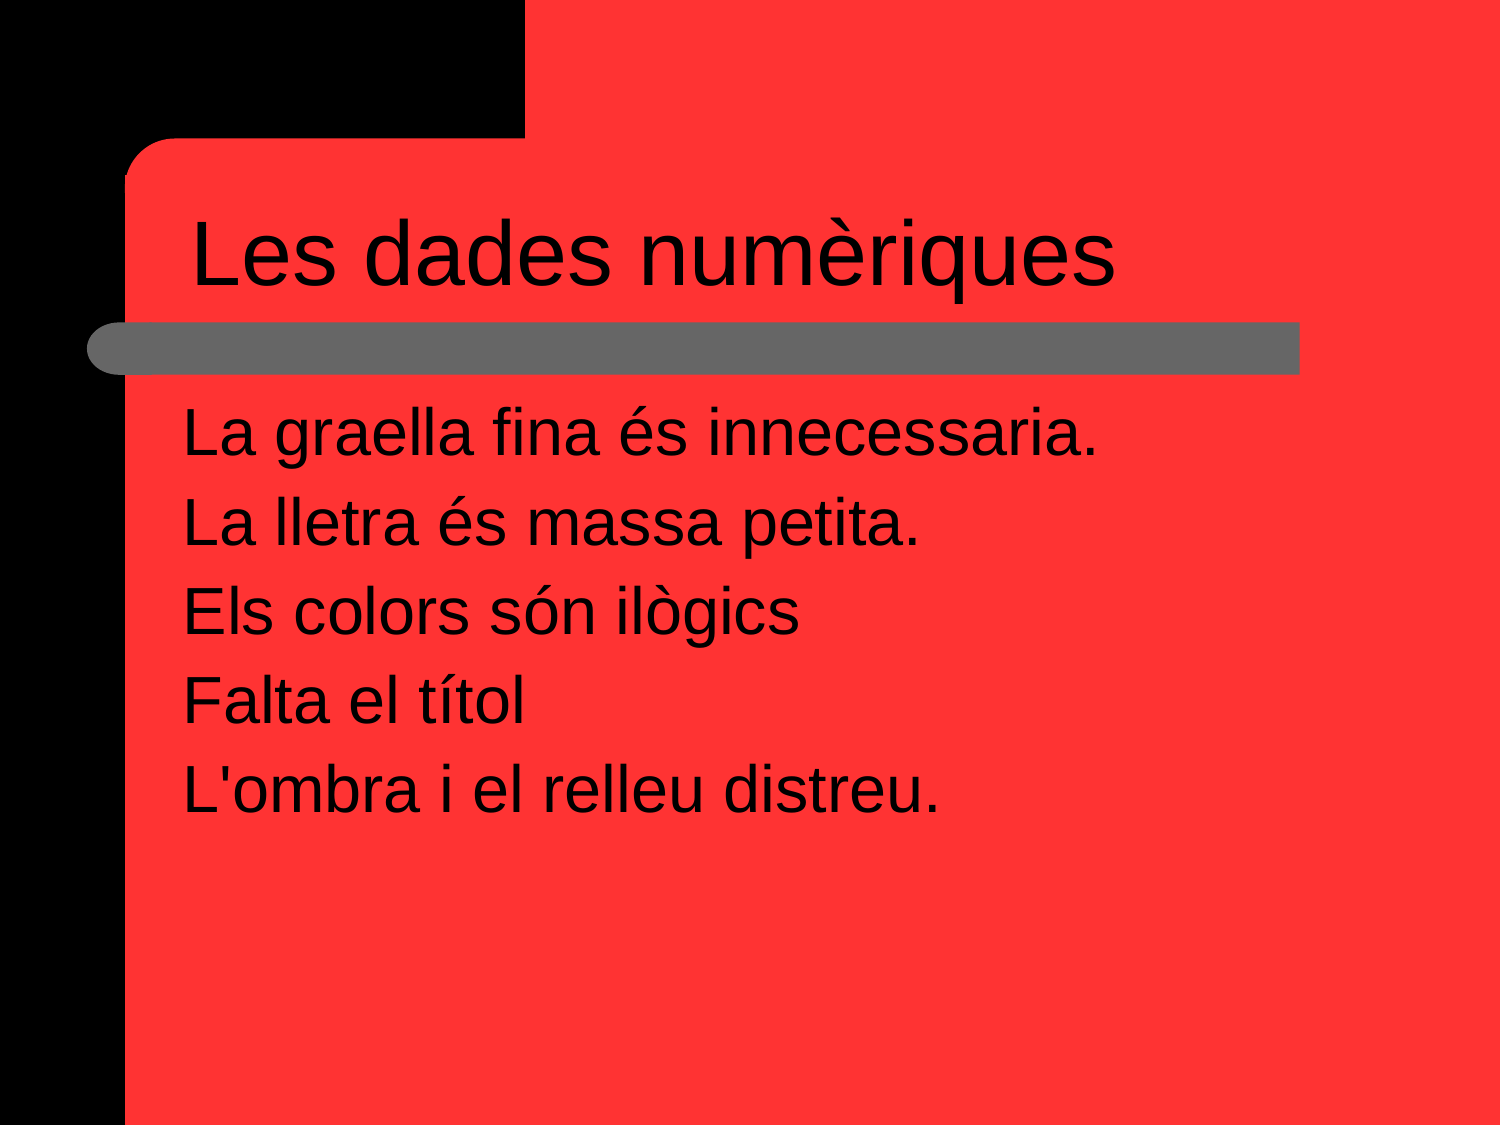

# Les dades numèriques
La graella fina és innecessaria.
La lletra és massa petita.
Els colors són ilògics
Falta el títol
L'ombra i el relleu distreu.